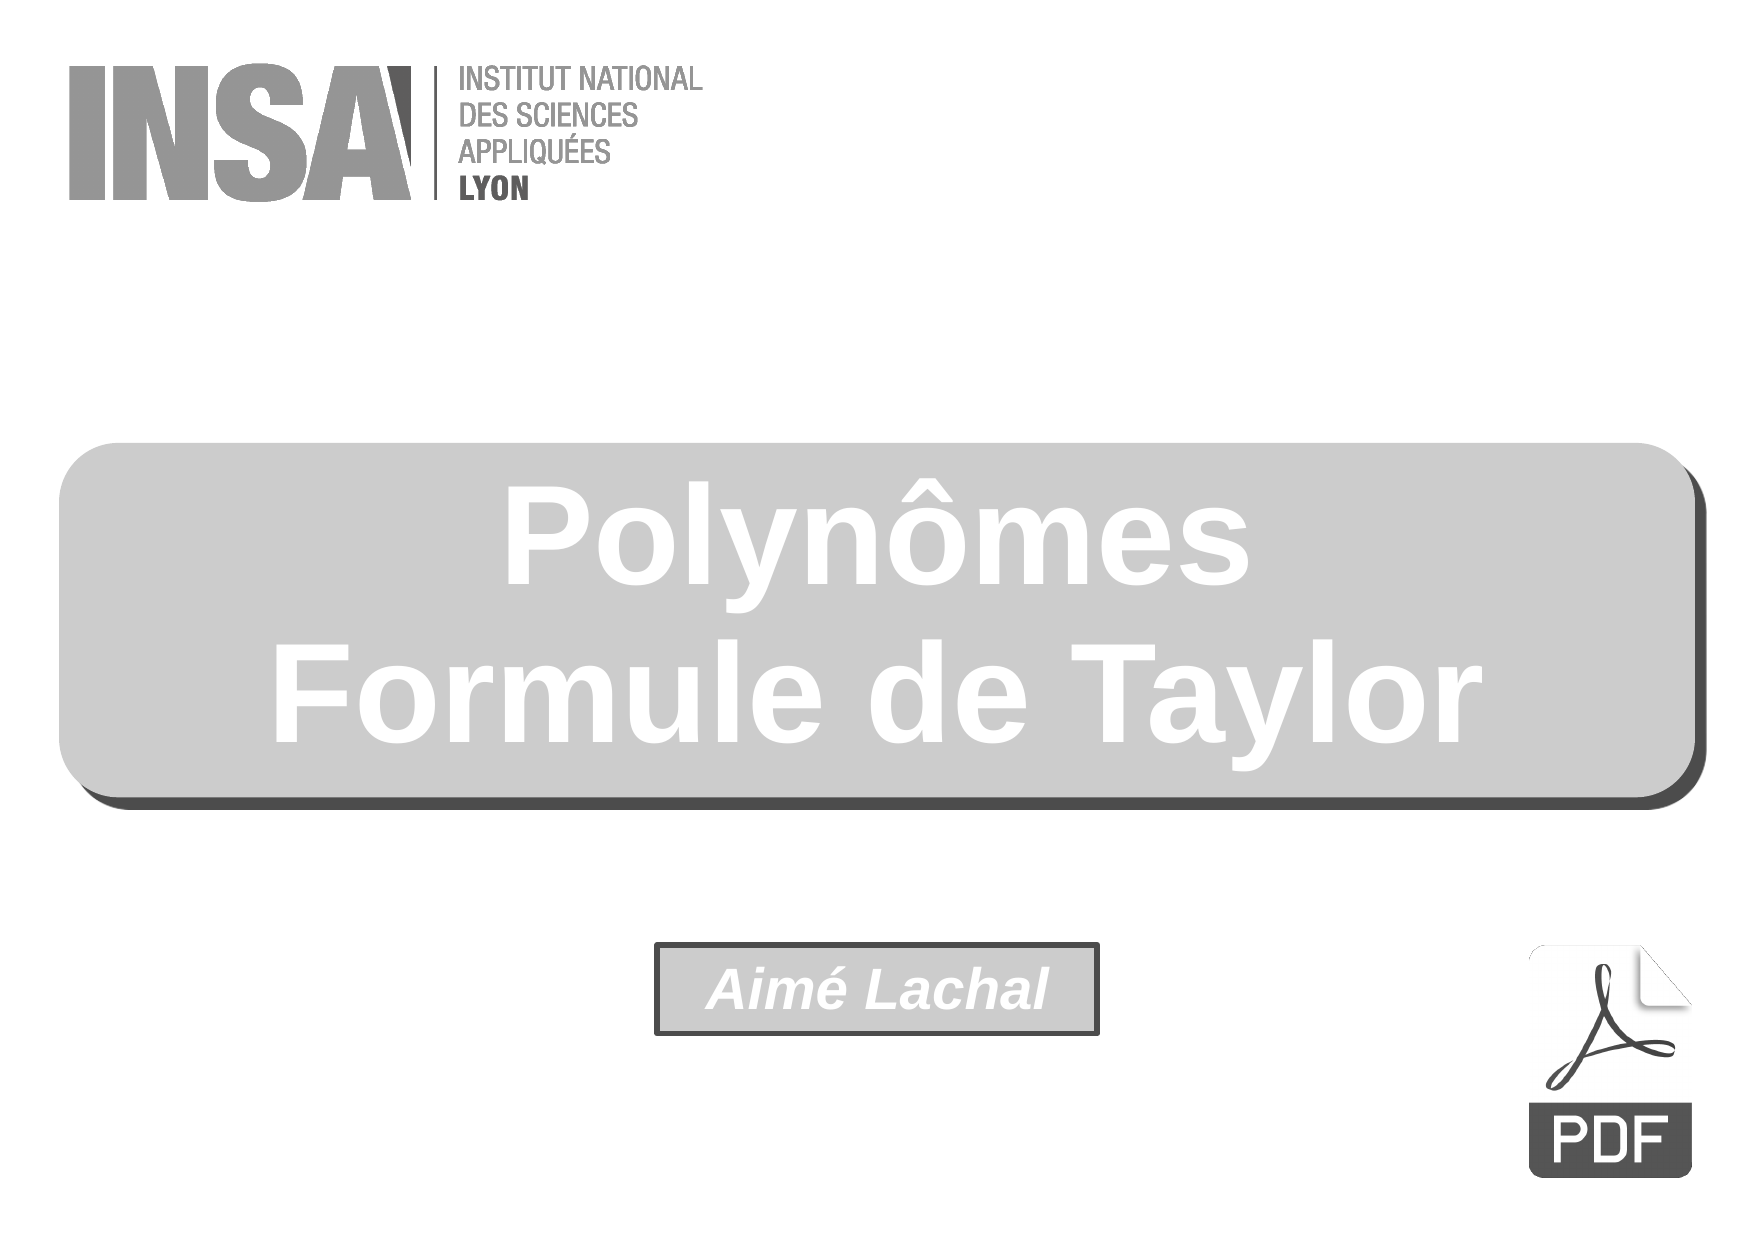

Polynômes
Formule de Taylor
# Aimé Lachal